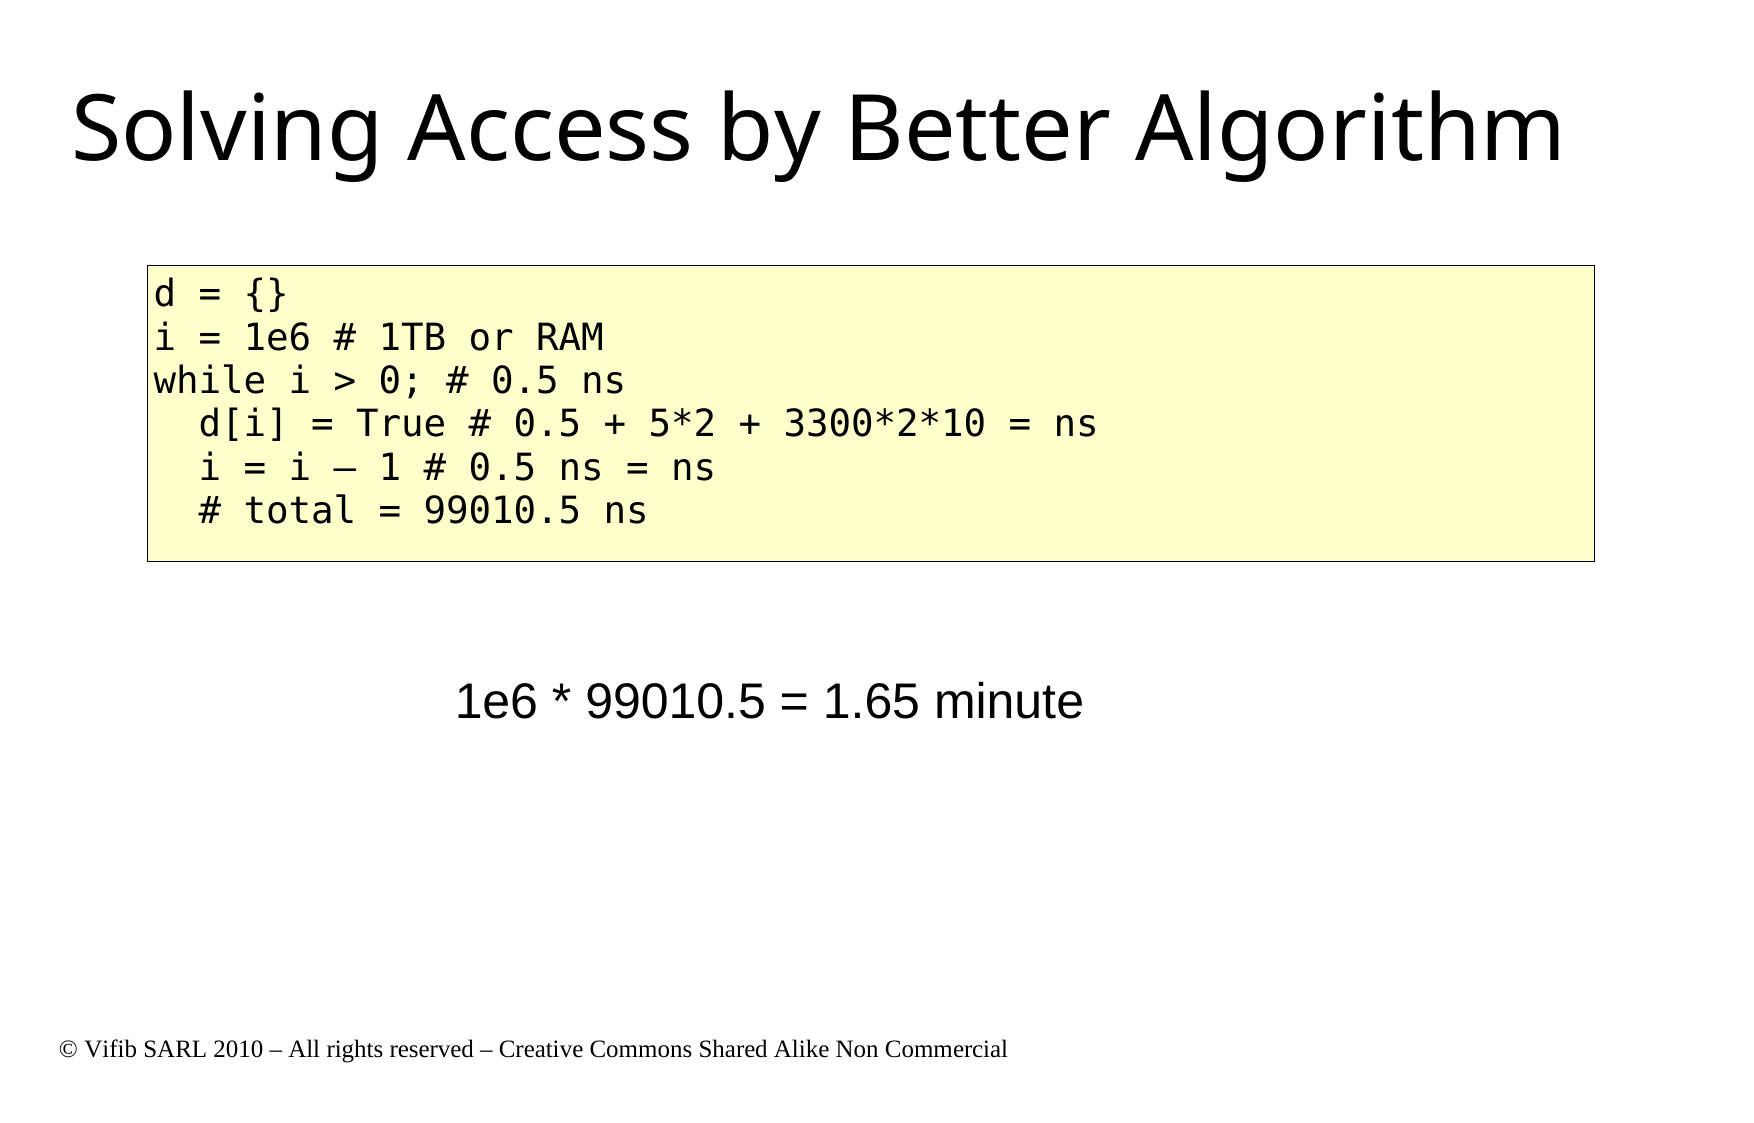

# Solving Access by Better Algorithm
d = {}
i = 1e6 # 1TB or RAM
while i > 0; # 0.5 ns
 d[i] = True # 0.5 + 5*2 + 3300*2*10 = ns
 i = i – 1 # 0.5 ns = ns
 # total = 99010.5 ns
1e6 * 99010.5 = 1.65 minute